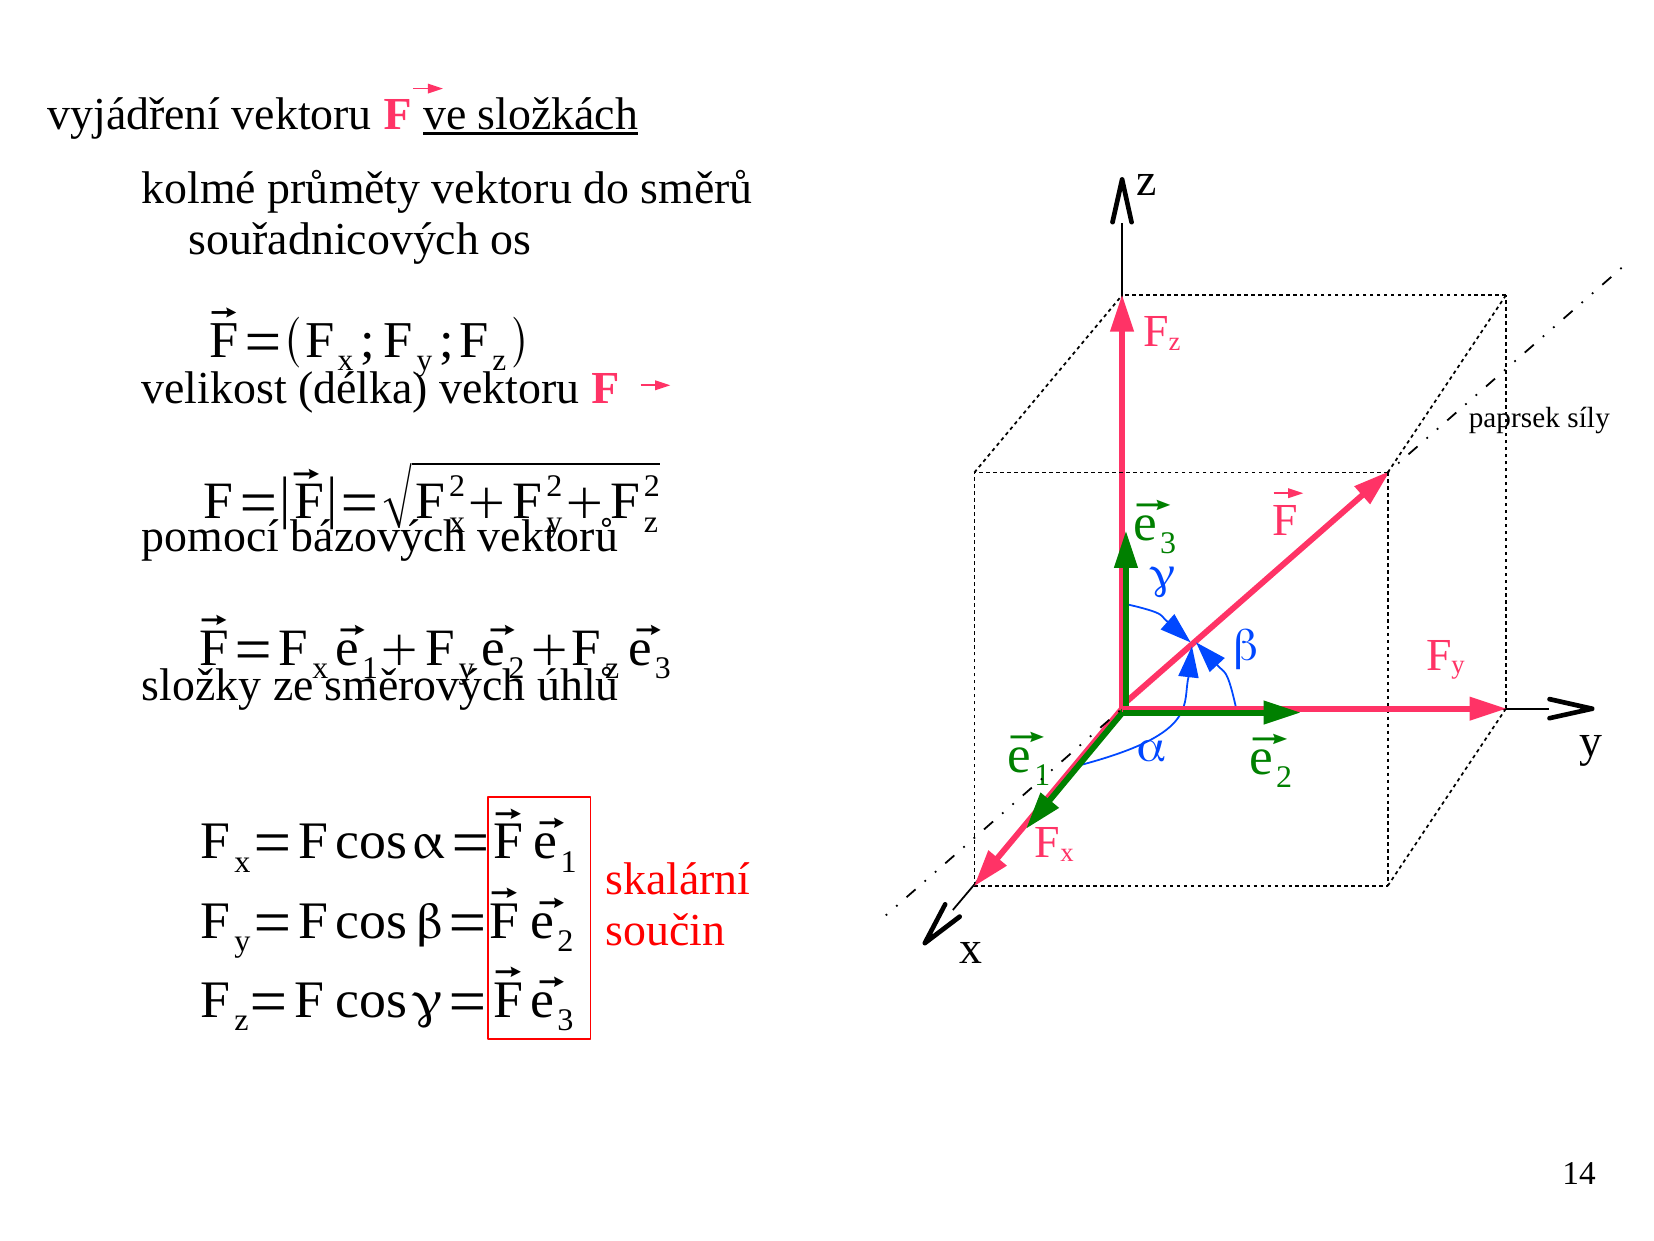

# vyjádření vektoru F ve složkách
kolmé průměty vektoru do směrů souřadnicových os
velikost (délka) vektoru F
pomocí bázových vektorů
složky ze směrových úhlů
z
Fz
paprsek síly
F
g
b
Fy
y
a
Fx
skalární součin
x
14